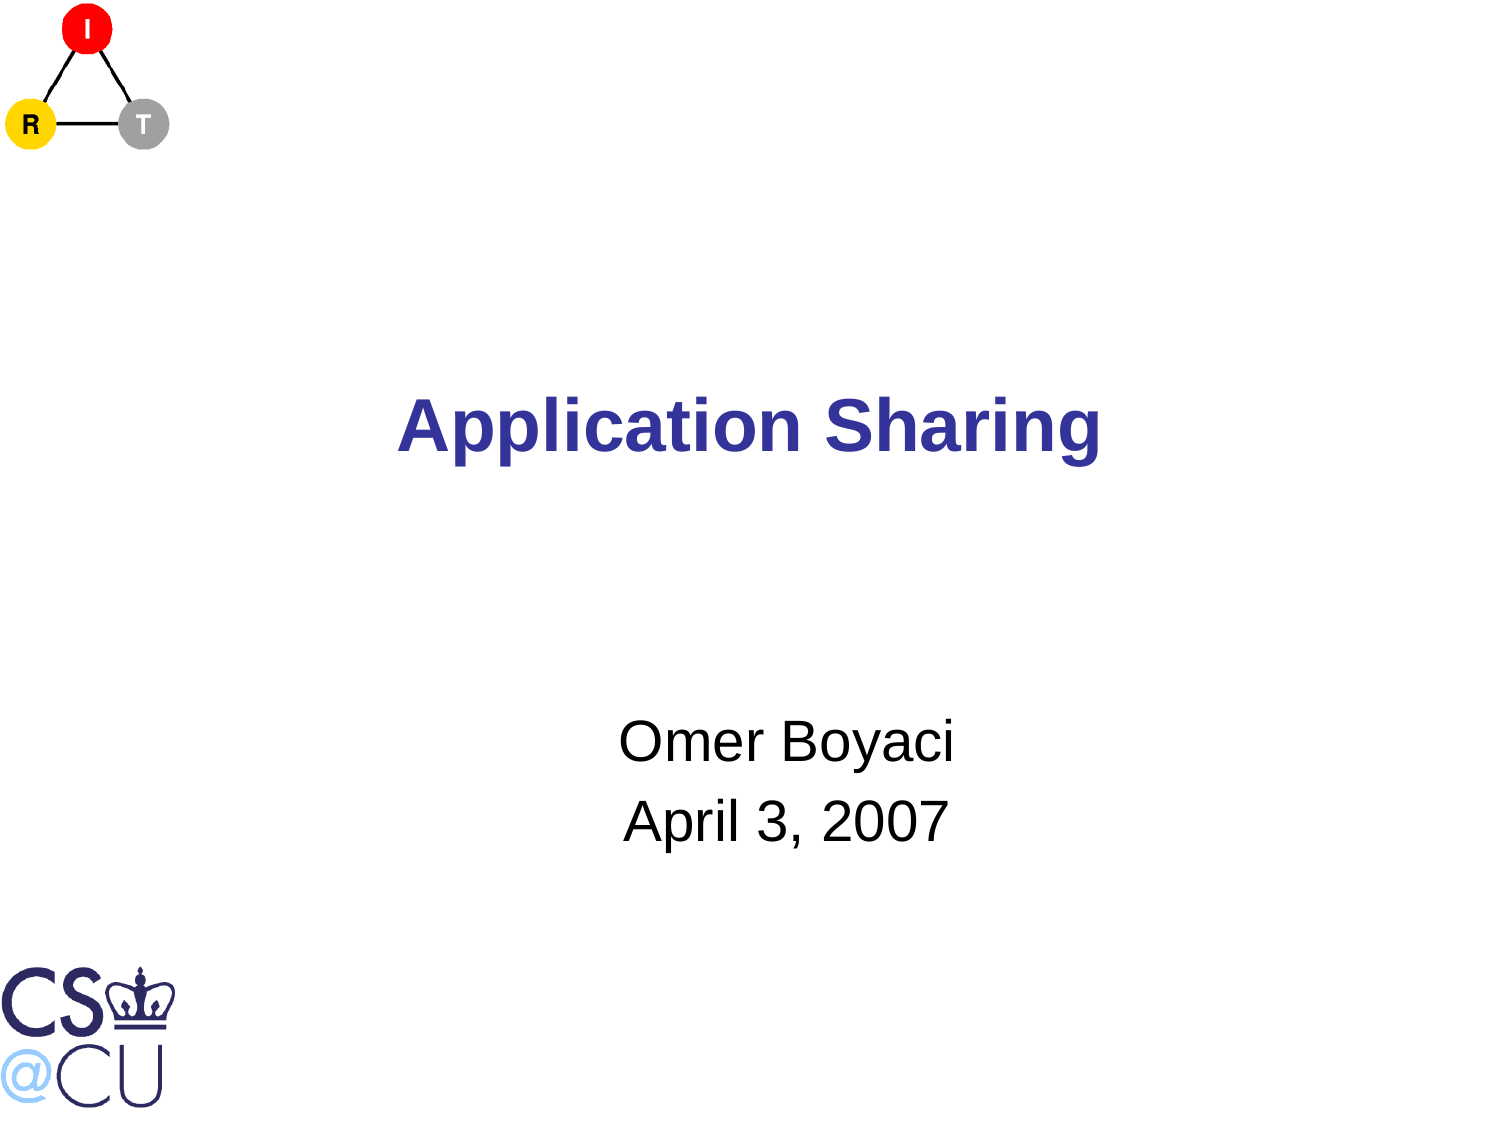

# Application Sharing
Omer Boyaci
April 3, 2007